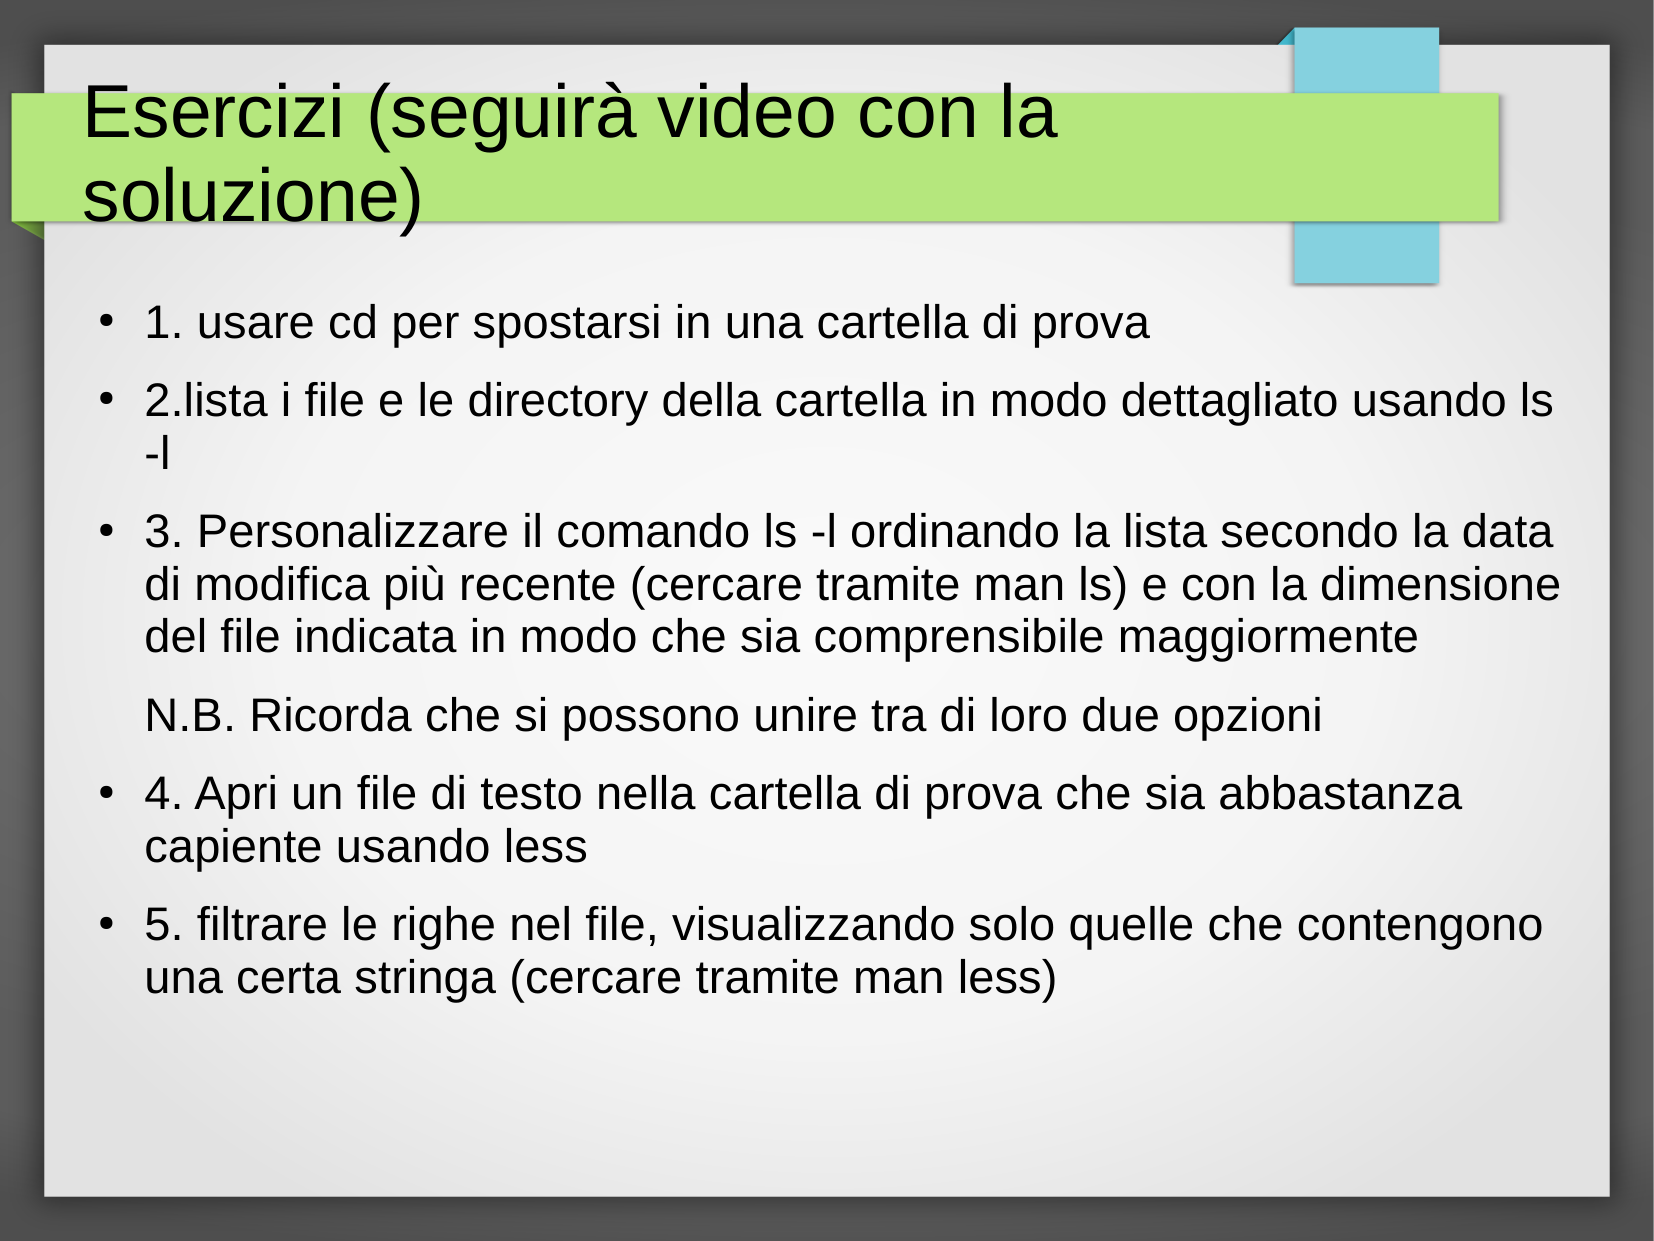

# Esercizi (seguirà video con la soluzione)
1. usare cd per spostarsi in una cartella di prova
2.lista i file e le directory della cartella in modo dettagliato usando ls -l
3. Personalizzare il comando ls -l ordinando la lista secondo la data di modifica più recente (cercare tramite man ls) e con la dimensione del file indicata in modo che sia comprensibile maggiormente
N.B. Ricorda che si possono unire tra di loro due opzioni
4. Apri un file di testo nella cartella di prova che sia abbastanza capiente usando less
5. filtrare le righe nel file, visualizzando solo quelle che contengono una certa stringa (cercare tramite man less)